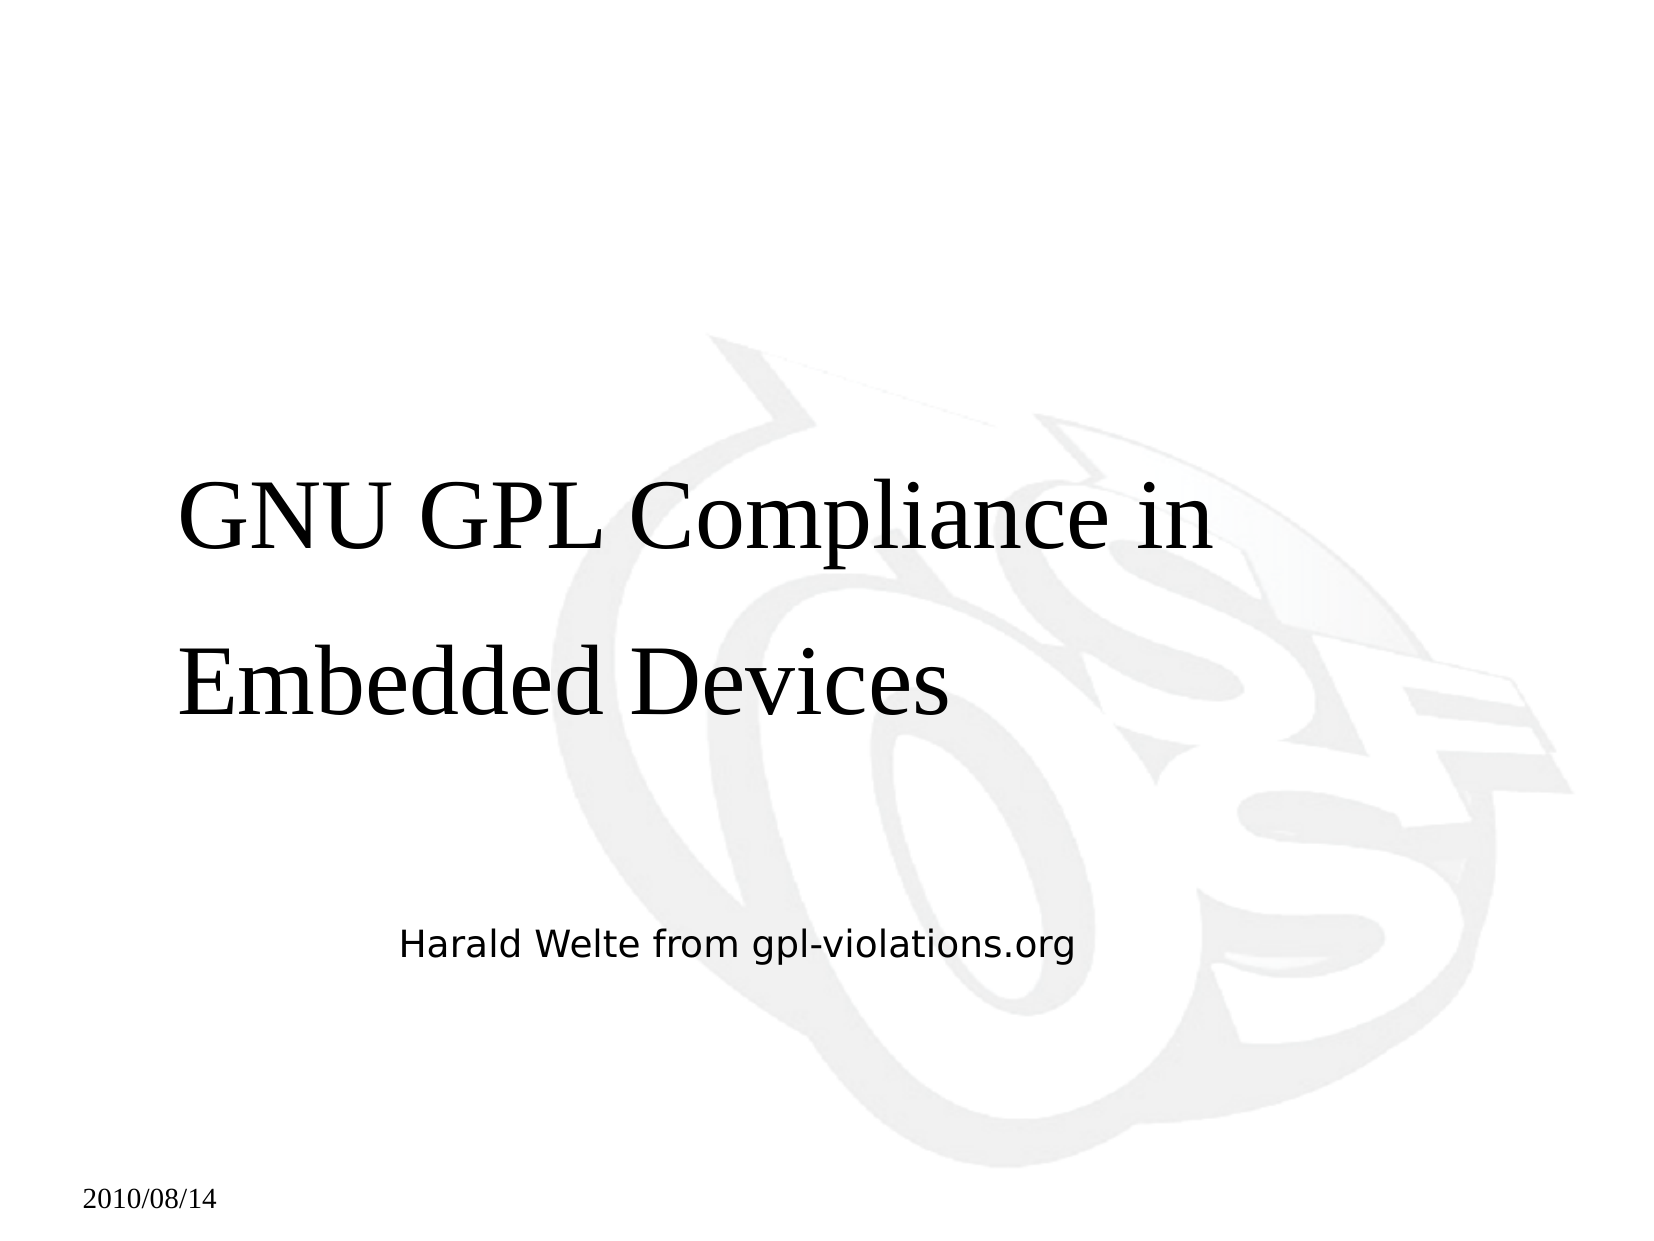

# GNU GPL Compliance in Embedded Devices
Harald Welte from gpl-violations.org
2010/08/14